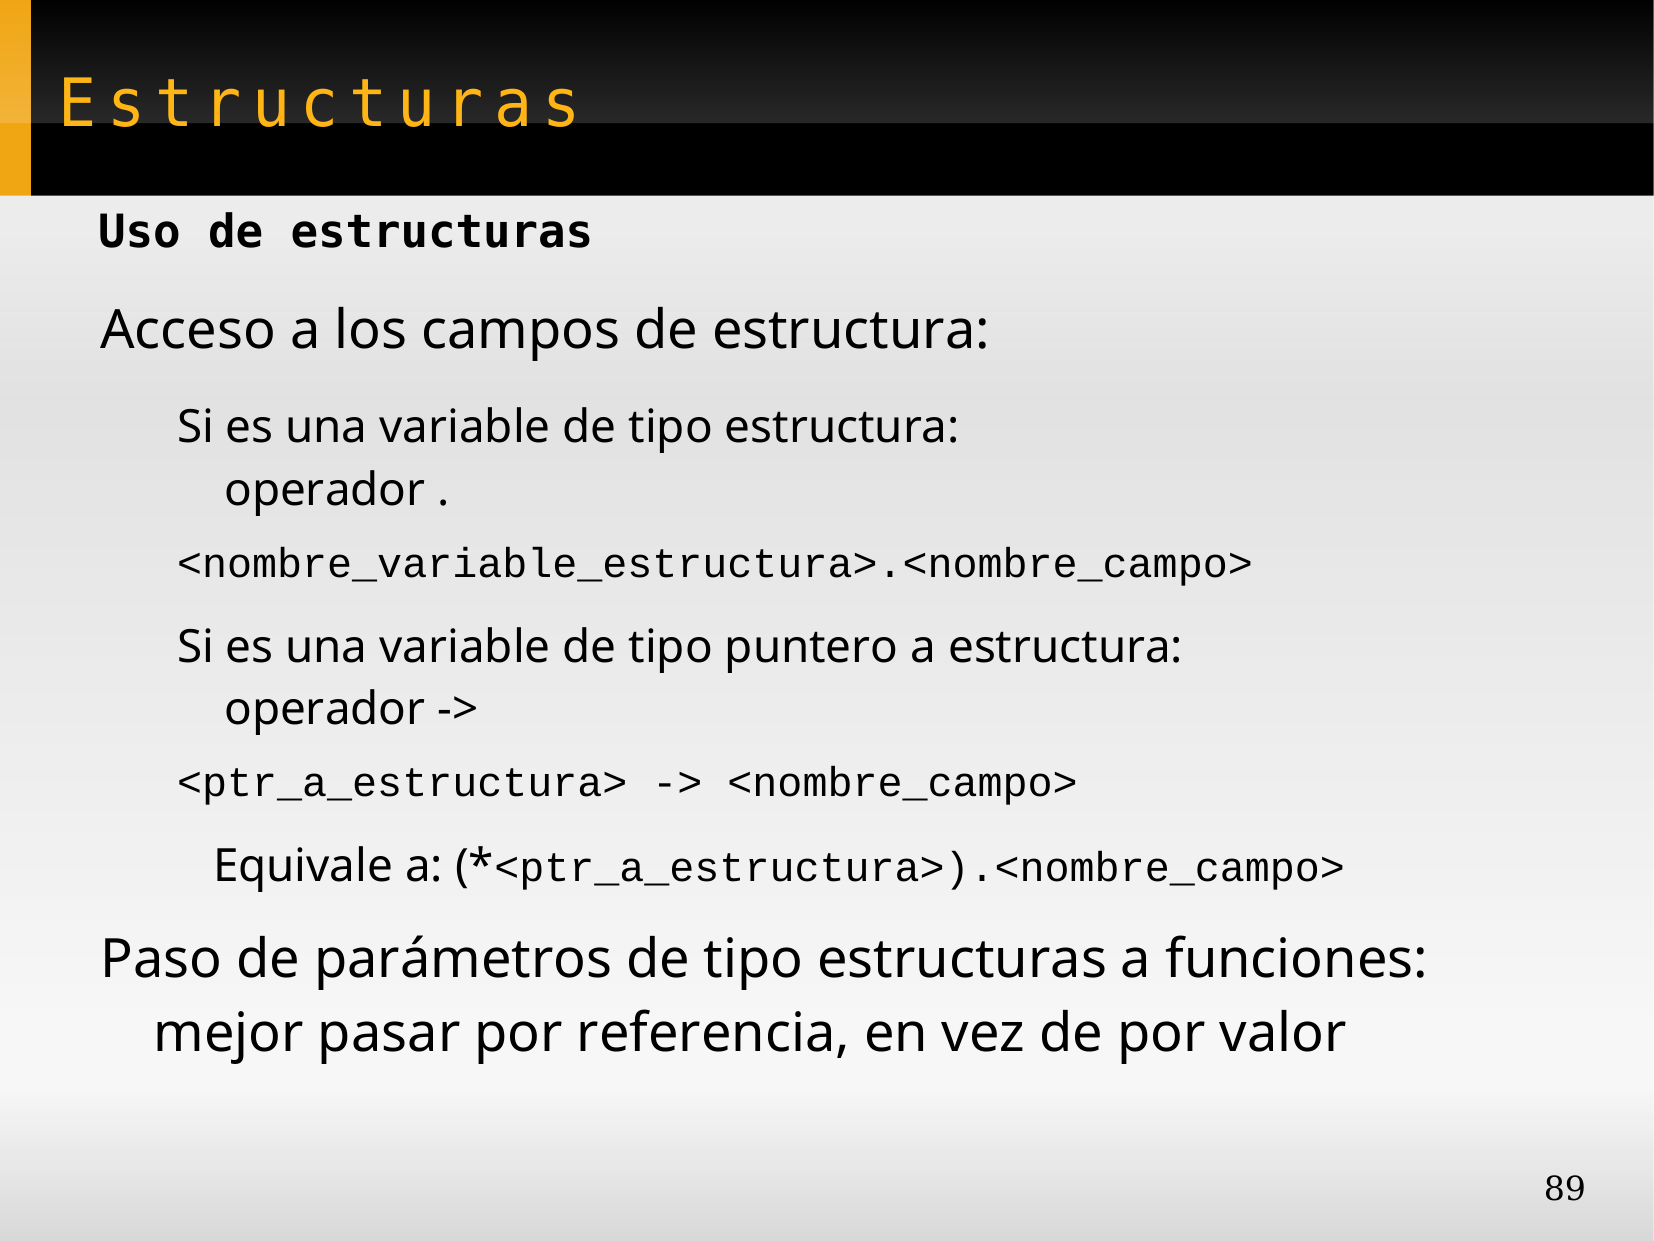

# Estructuras
Uso de estructuras
Acceso a los campos de estructura:
Si es una variable de tipo estructura:
operador .
<nombre_variable_estructura>.<nombre_campo>
Si es una variable de tipo puntero a estructura:
operador ->
<ptr_a_estructura> -> <nombre_campo>
 Equivale a: (*<ptr_a_estructura>).<nombre_campo>
Paso de parámetros de tipo estructuras a funciones:
mejor pasar por referencia, en vez de por valor
89